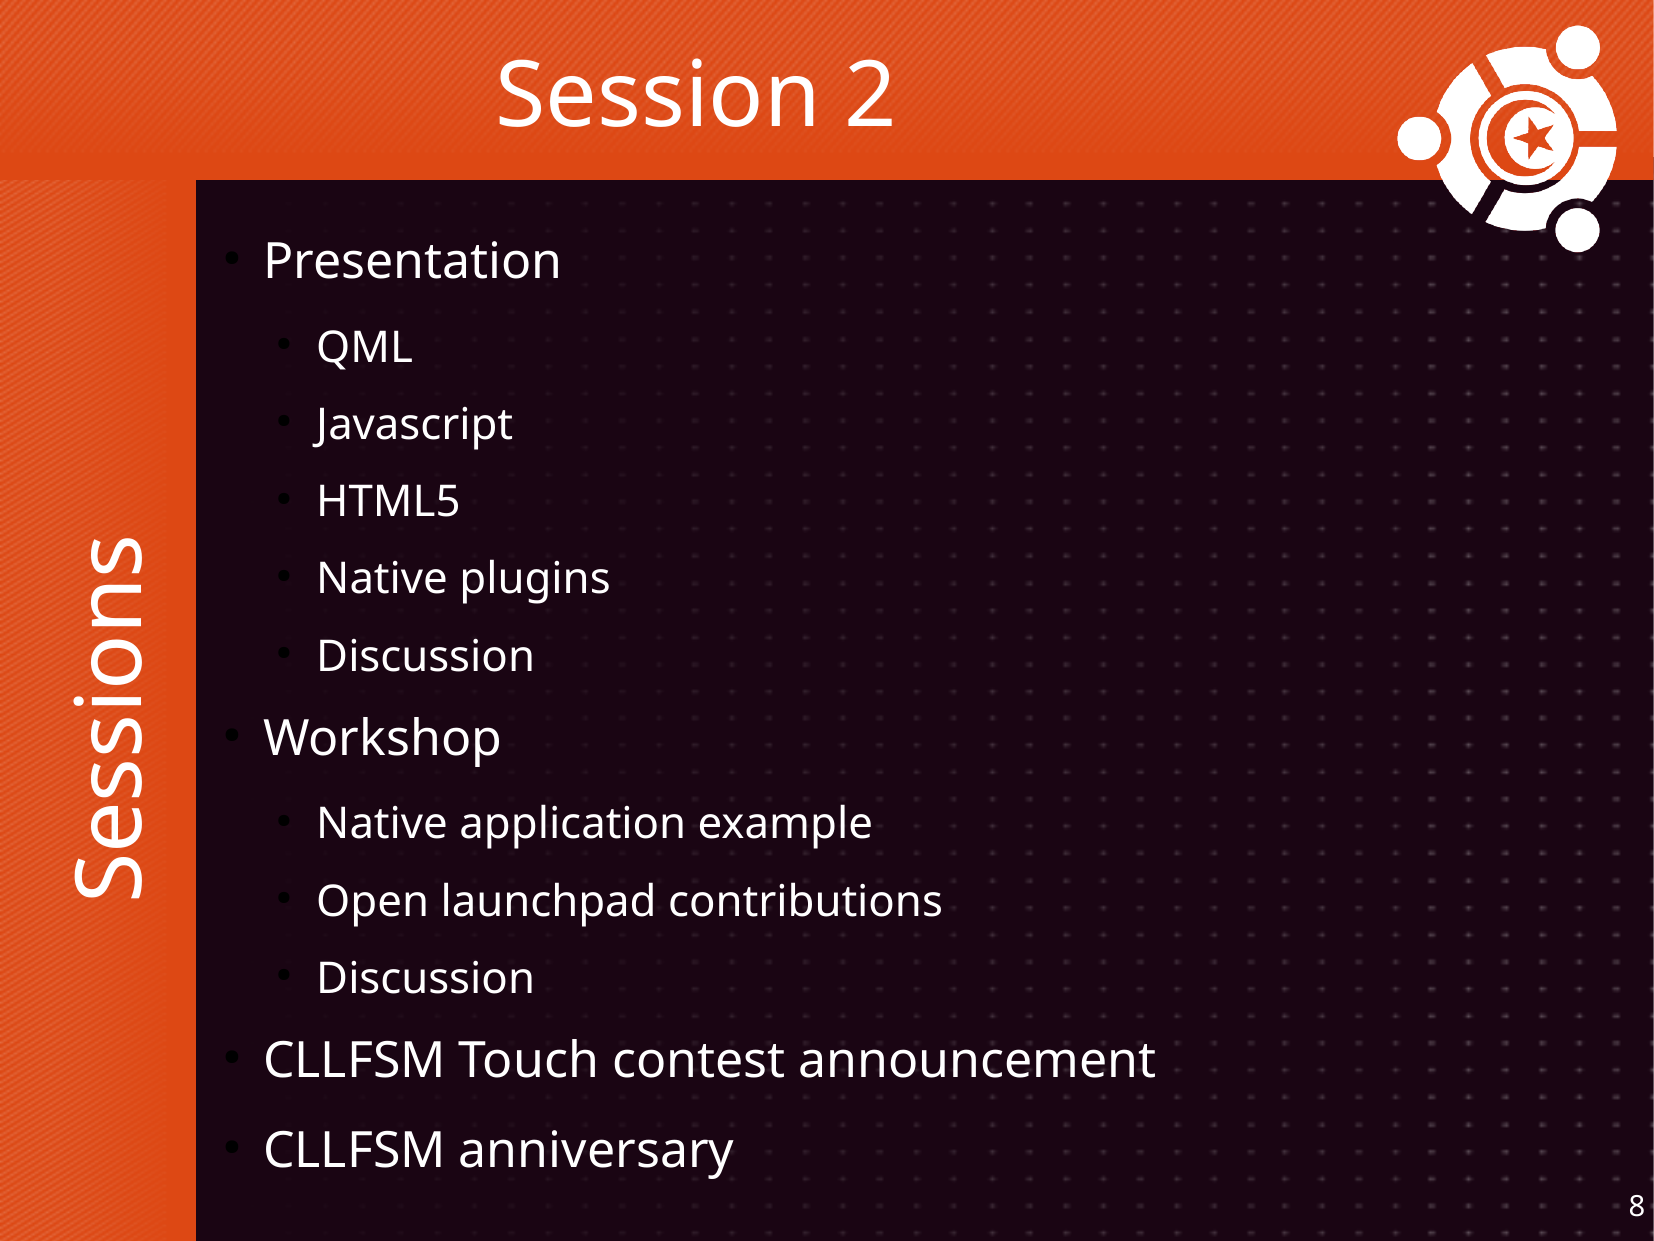

# Session 2
Presentation
QML
Javascript
HTML5
Native plugins
Discussion
Workshop
Native application example
Open launchpad contributions
Discussion
CLLFSM Touch contest announcement
CLLFSM anniversary
Sessions
8